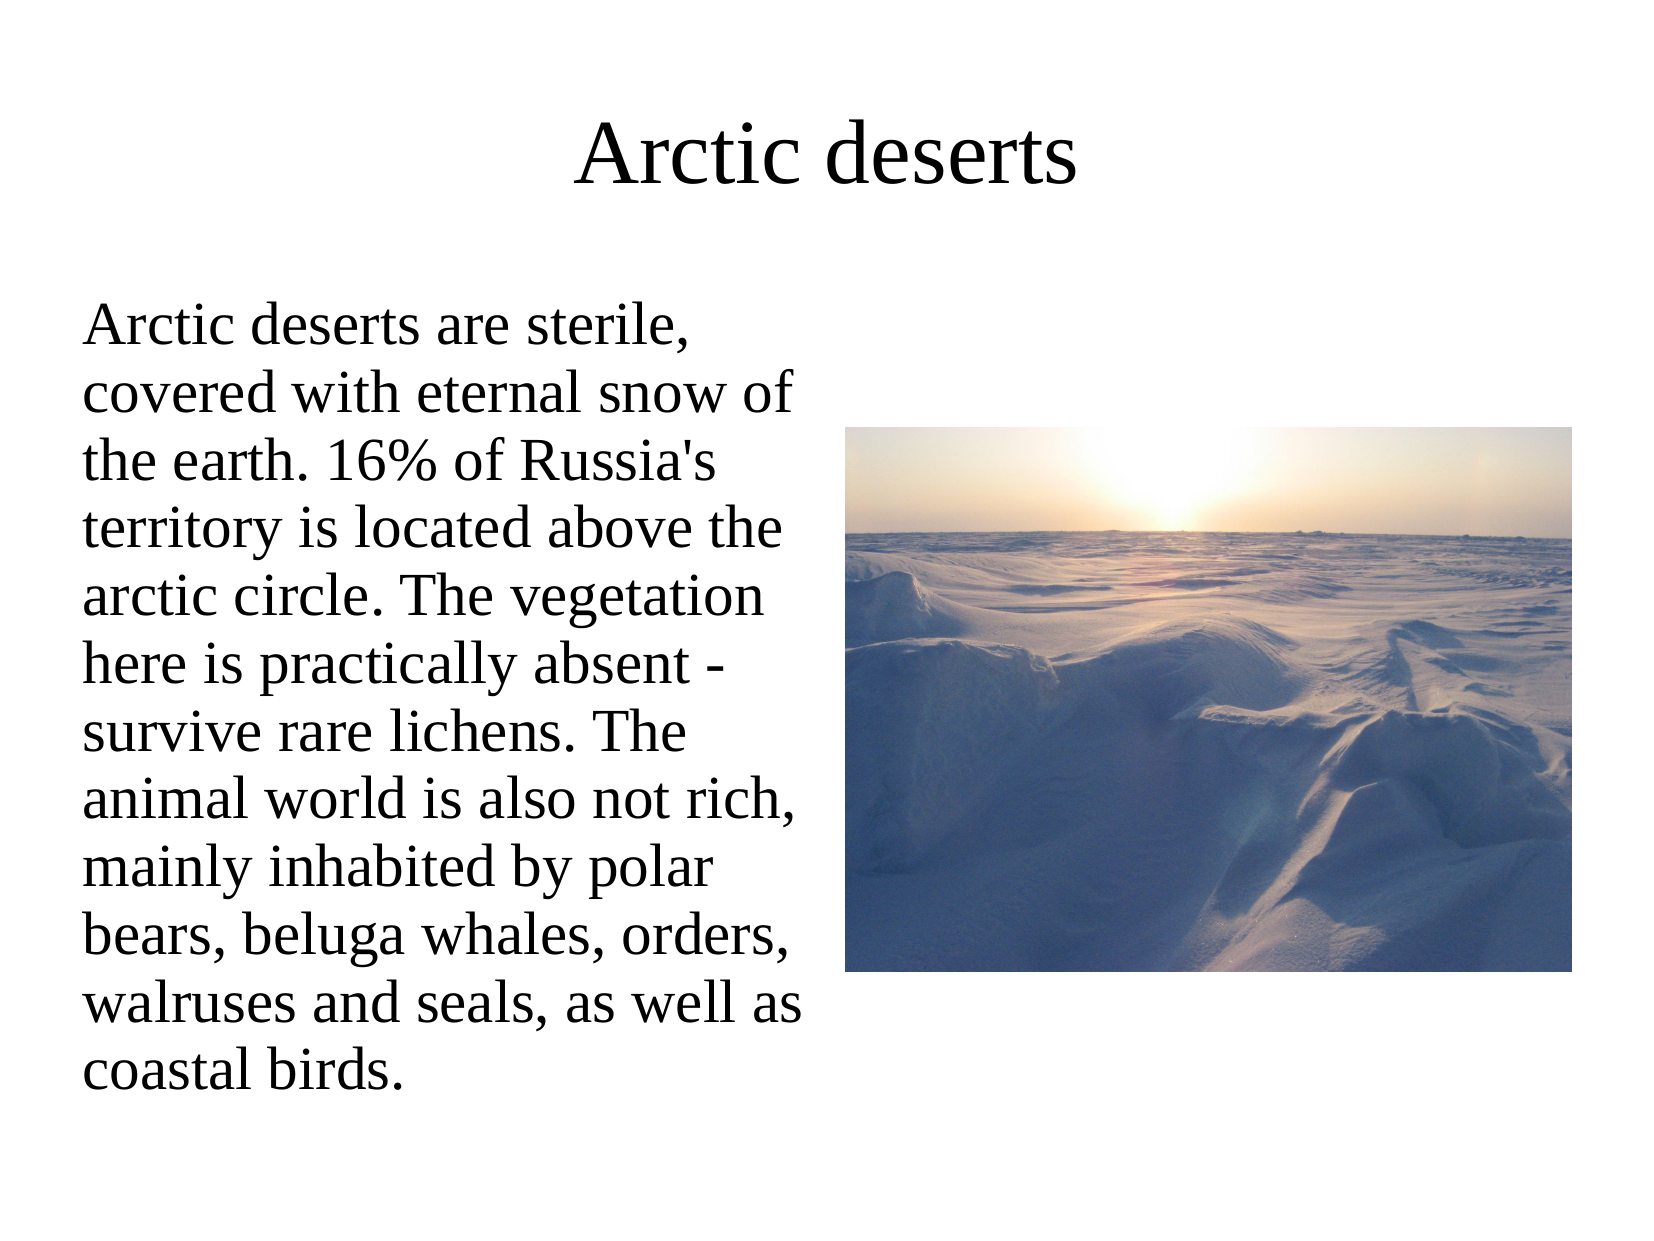

# Arctic deserts
Arctic deserts are sterile, covered with eternal snow of the earth. 16% of Russia's territory is located above the arctic circle. The vegetation here is practically absent - survive rare lichens. The animal world is also not rich, mainly inhabited by polar bears, beluga whales, orders, walruses and seals, as well as coastal birds.